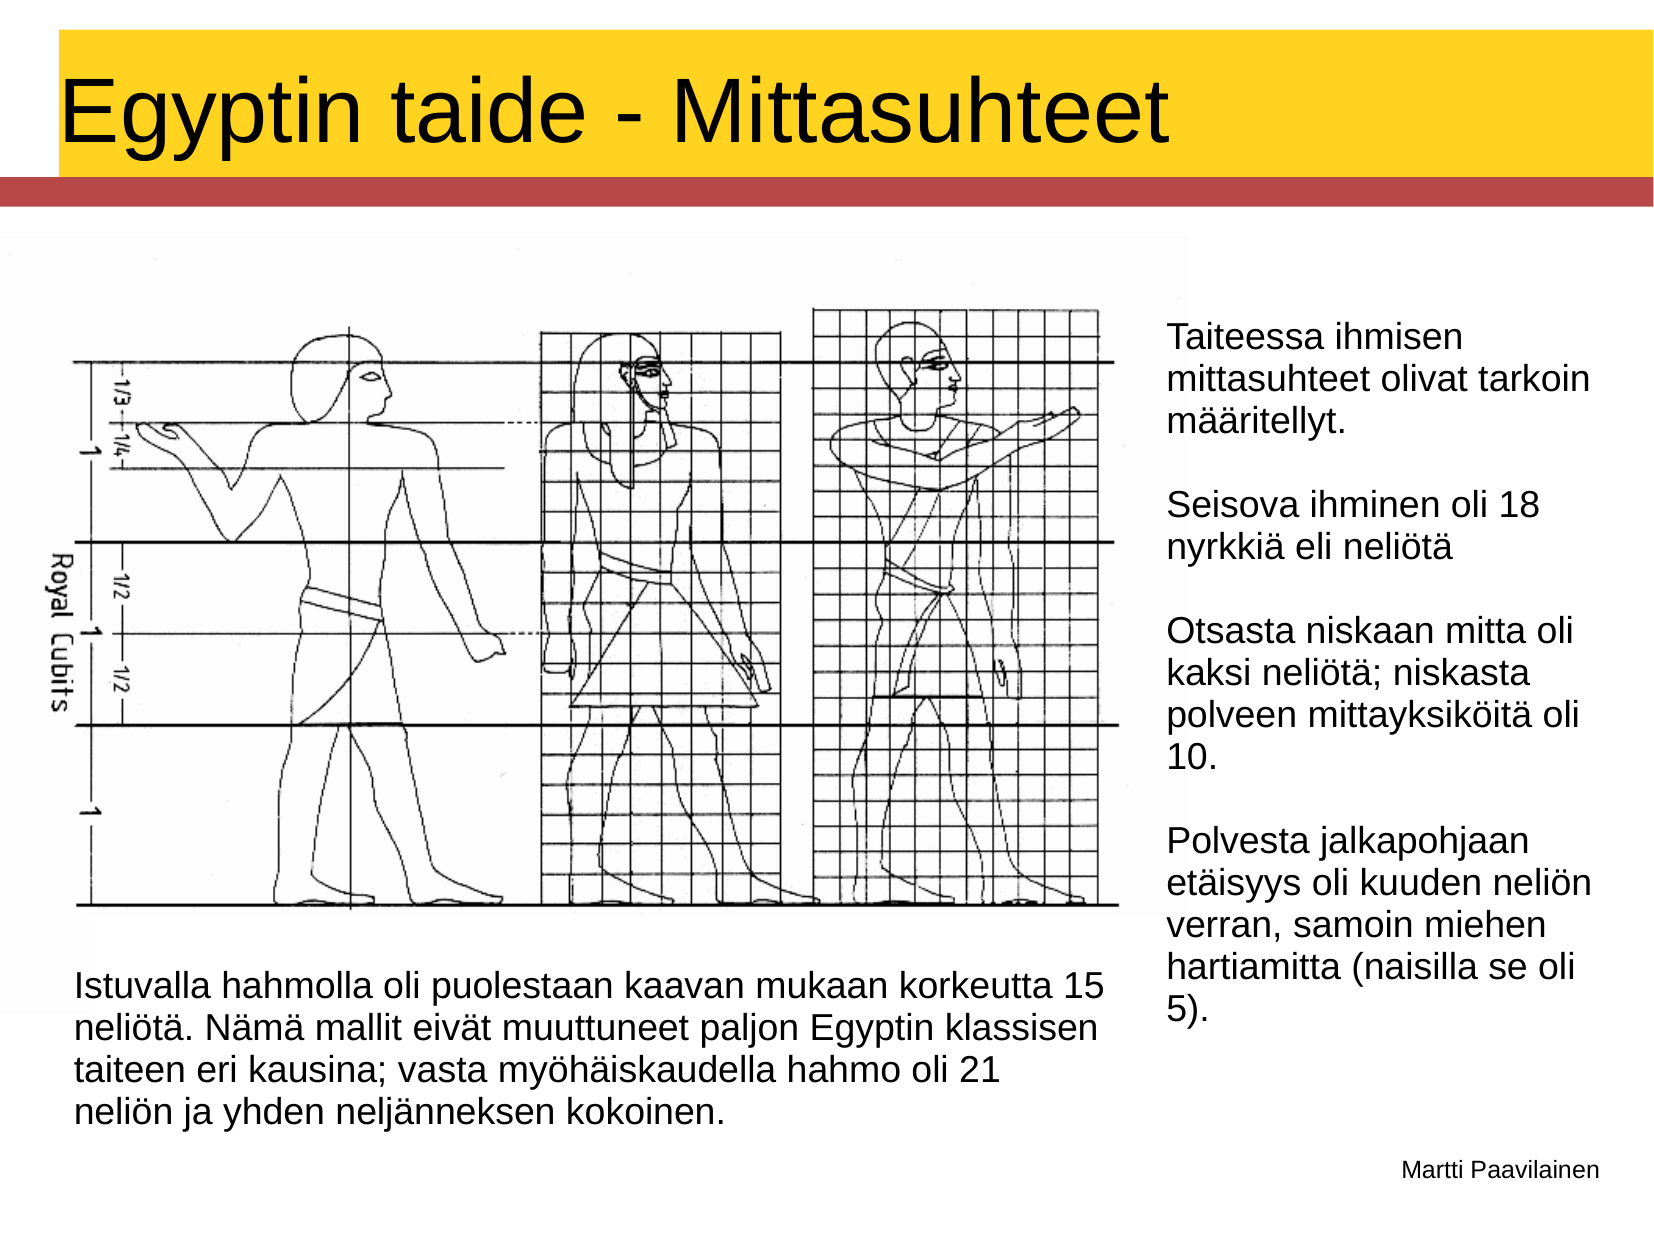

# Egyptin taide - Mittasuhteet
Taiteessa ihmisen mittasuhteet olivat tarkoin määritellyt.
Seisova ihminen oli 18 nyrkkiä eli neliötä
Otsasta niskaan mitta oli kaksi neliötä; niskasta polveen mittayksiköitä oli 10.
Polvesta jalkapohjaan etäisyys oli kuuden neliön verran, samoin miehen hartiamitta (naisilla se oli 5).
Istuvalla hahmolla oli puolestaan kaavan mukaan korkeutta 15 neliötä. Nämä mallit eivät muuttuneet paljon Egyptin klassisen taiteen eri kausina; vasta myöhäiskaudella hahmo oli 21 neliön ja yhden neljänneksen kokoinen.
Martti Paavilainen